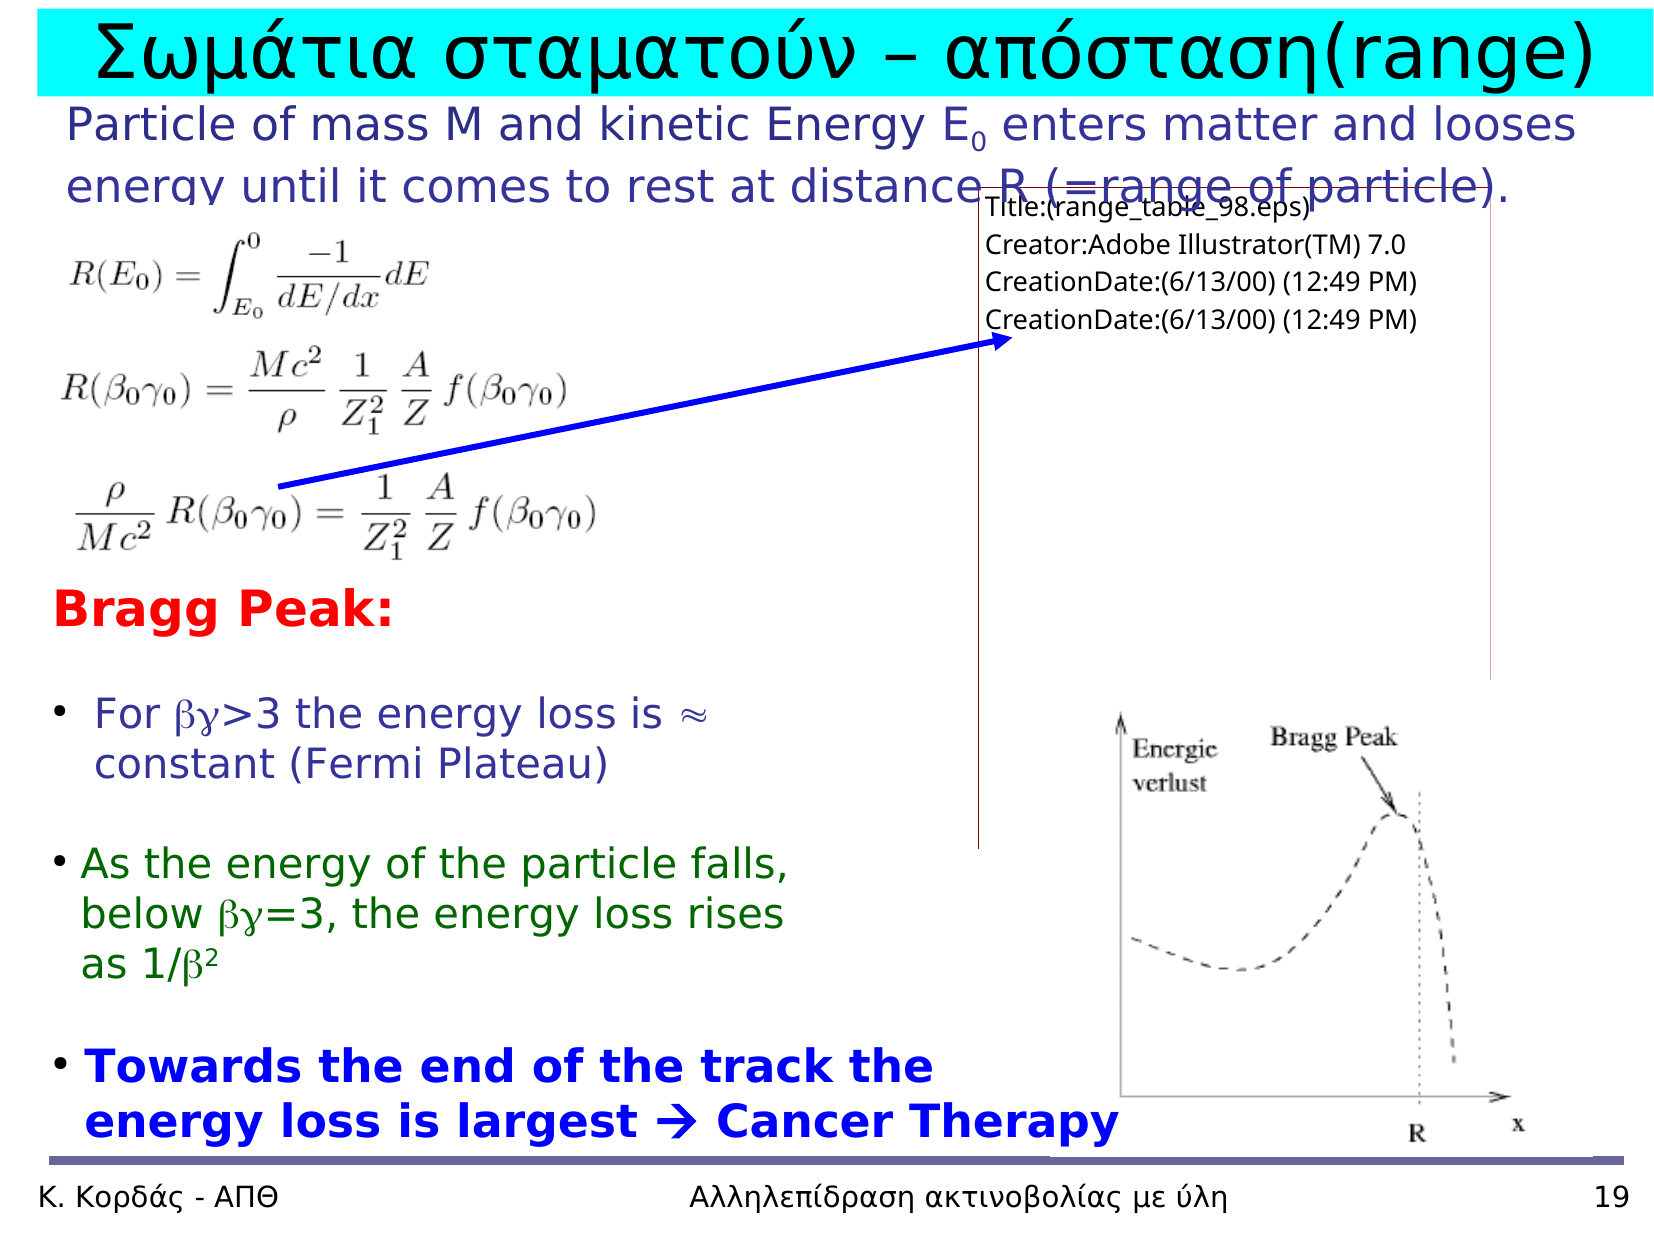

# Σωμάτια σταματούν – απόσταση(range)
Particle of mass M and kinetic Energy E0 enters matter and looses energy until it comes to rest at distance R (=range of particle).
Bragg Peak:
 For >3 the energy loss is 
 constant (Fermi Plateau)
 As the energy of the particle falls,
 below =3, the energy loss rises
 as 1/2
 Towards the end of the track the
 energy loss is largest  Cancer Therapy
Κ. Κορδάς - ΑΠΘ
Αλληλεπίδραση ακτινοβολίας με ύλη
19